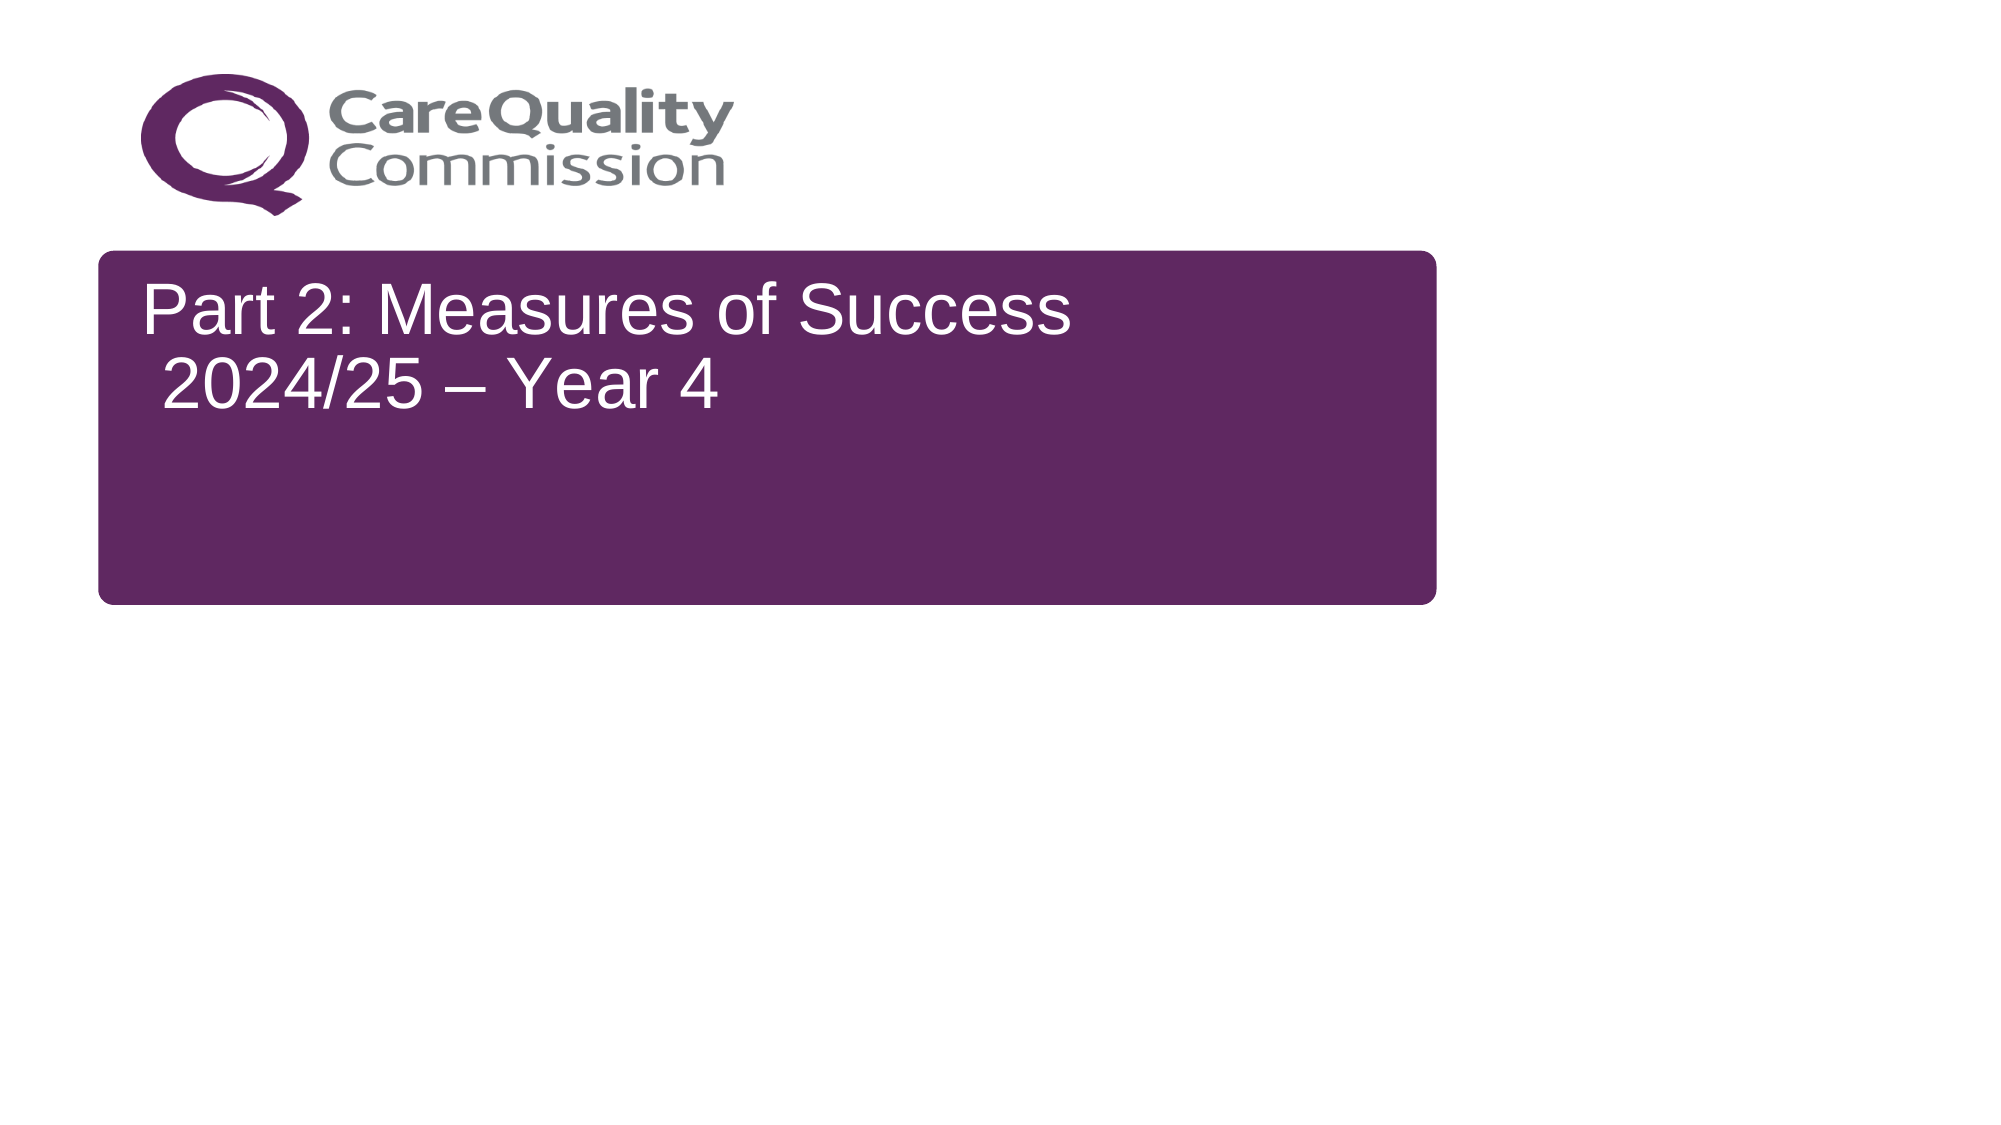

# Part 2: Measures of Success 2024/25 – Year 4